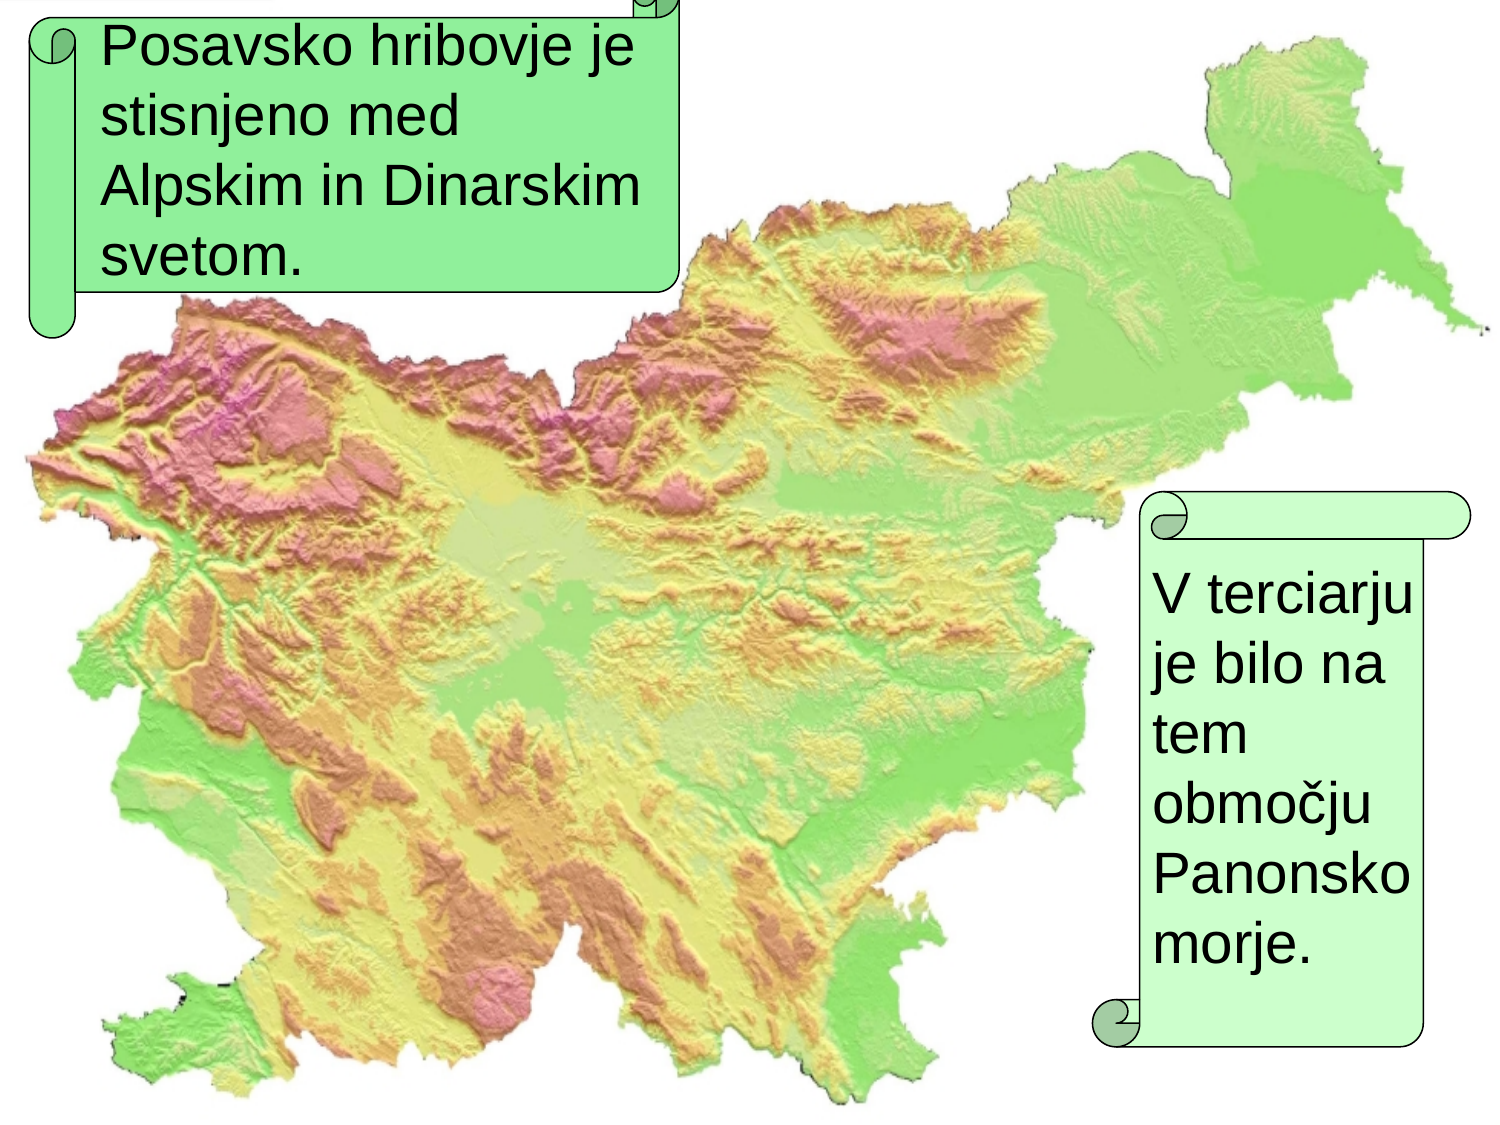

# Posavsko hribovje je stisnjeno med Alpskim in Dinarskim svetom.
	V terciarju je bilo na tem območju Panonskomorje.